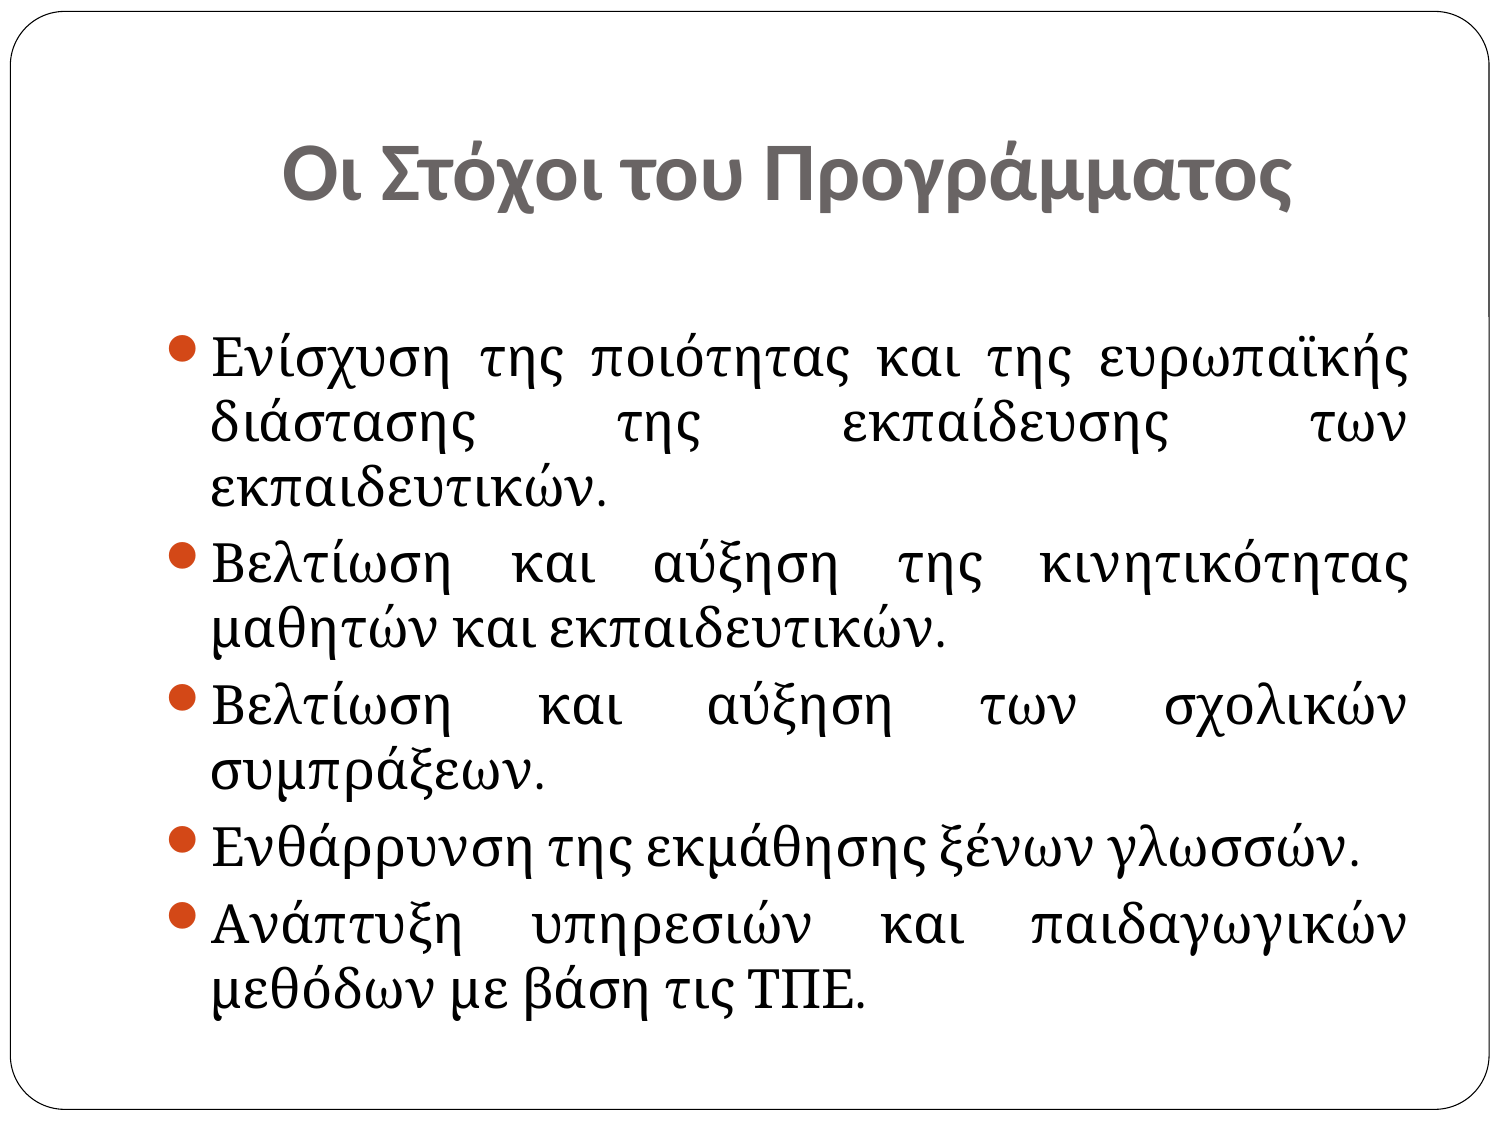

# Οι Στόχοι του Προγράμματος
Ενίσχυση της ποιότητας και της ευρωπαϊκής διάστασης της εκπαίδευσης των εκπαιδευτικών.
Βελτίωση και αύξηση της κινητικότητας μαθητών και εκπαιδευτικών.
Βελτίωση και αύξηση των σχολικών συμπράξεων.
Ενθάρρυνση της εκμάθησης ξένων γλωσσών.
Ανάπτυξη υπηρεσιών και παιδαγωγικών μεθόδων με βάση τις ΤΠΕ.